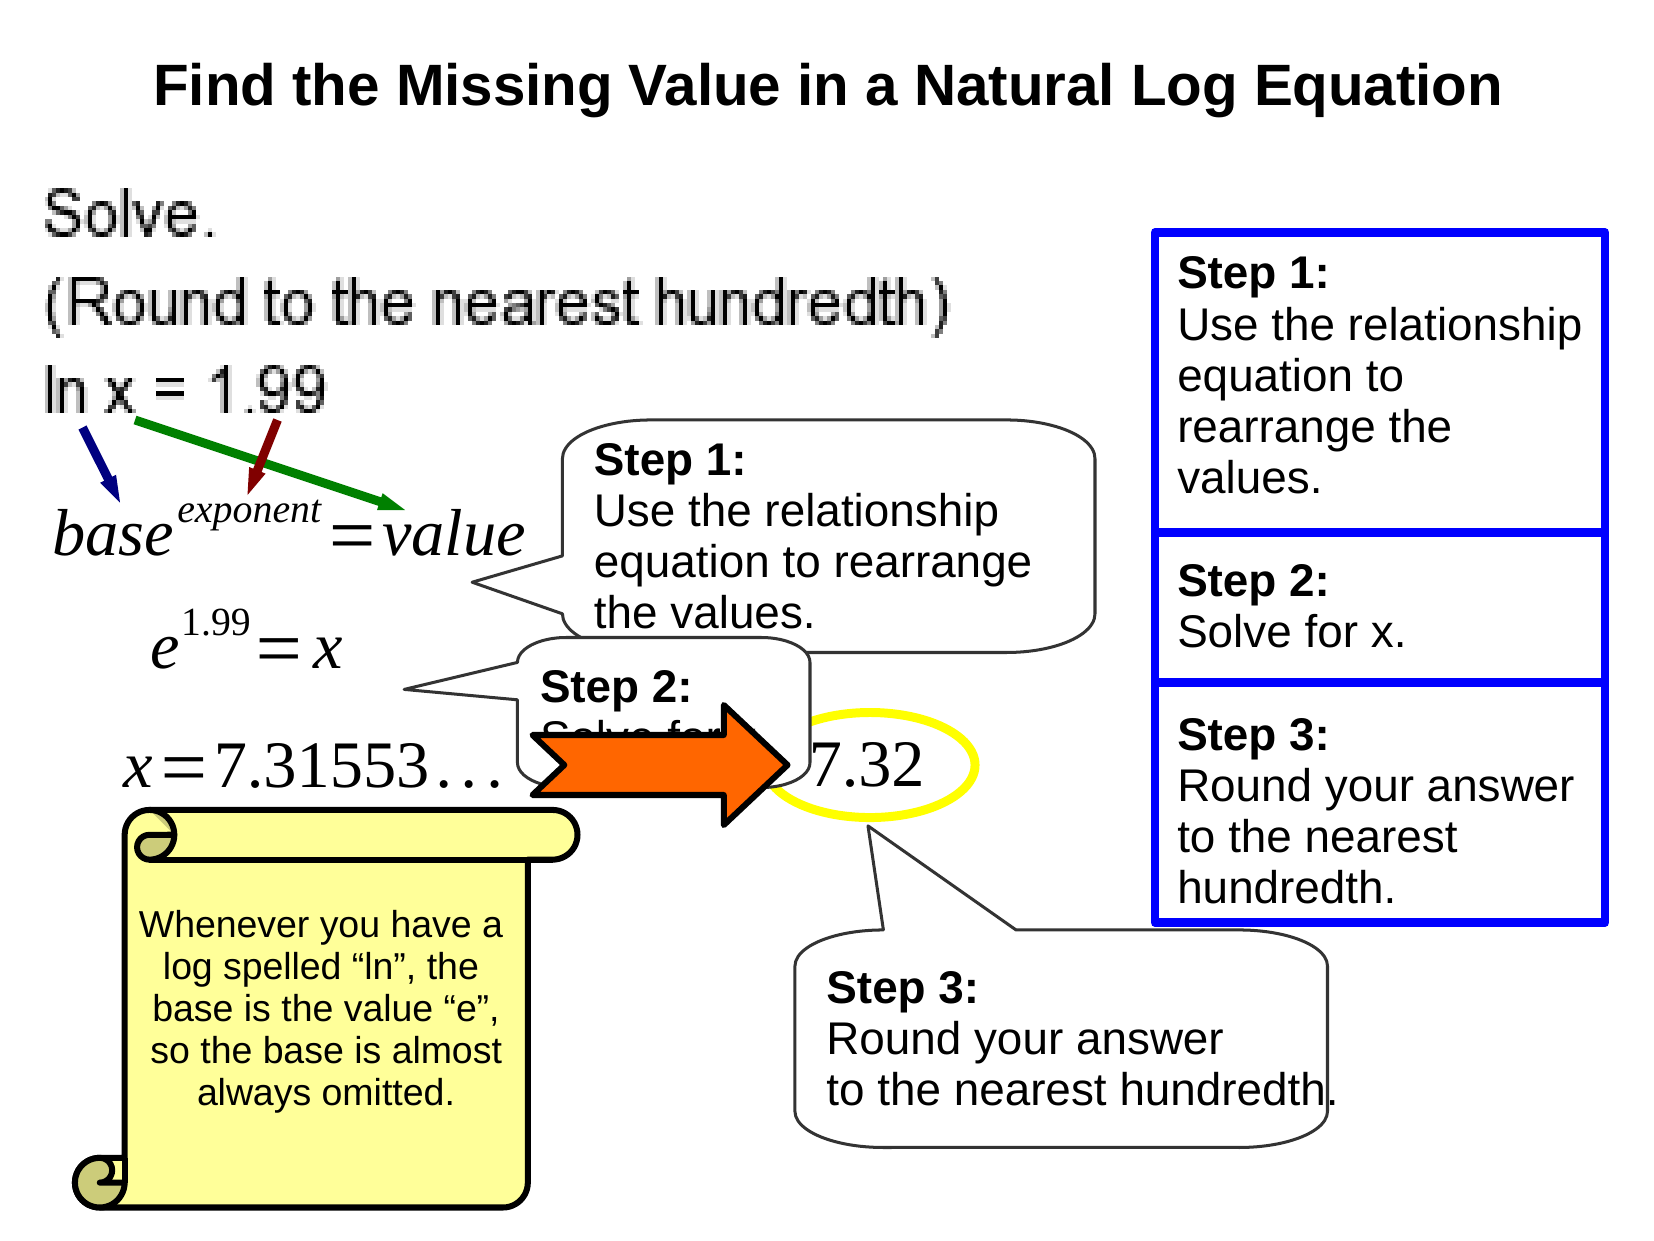

Find the Missing Value in a Natural Log Equation
Step 1:
Use the relationship equation to rearrange the values.
Step 2:
Solve for x.
Step 3:
Round your answer to the nearest hundredth.
Step 1:
Use the relationship
equation to rearrange
the values.
Step 2:
Solve for x.
Whenever you have a
log spelled “ln”, the
base is the value “e”,
so the base is almost
always omitted.
Step 3:
Round your answer
to the nearest hundredth.